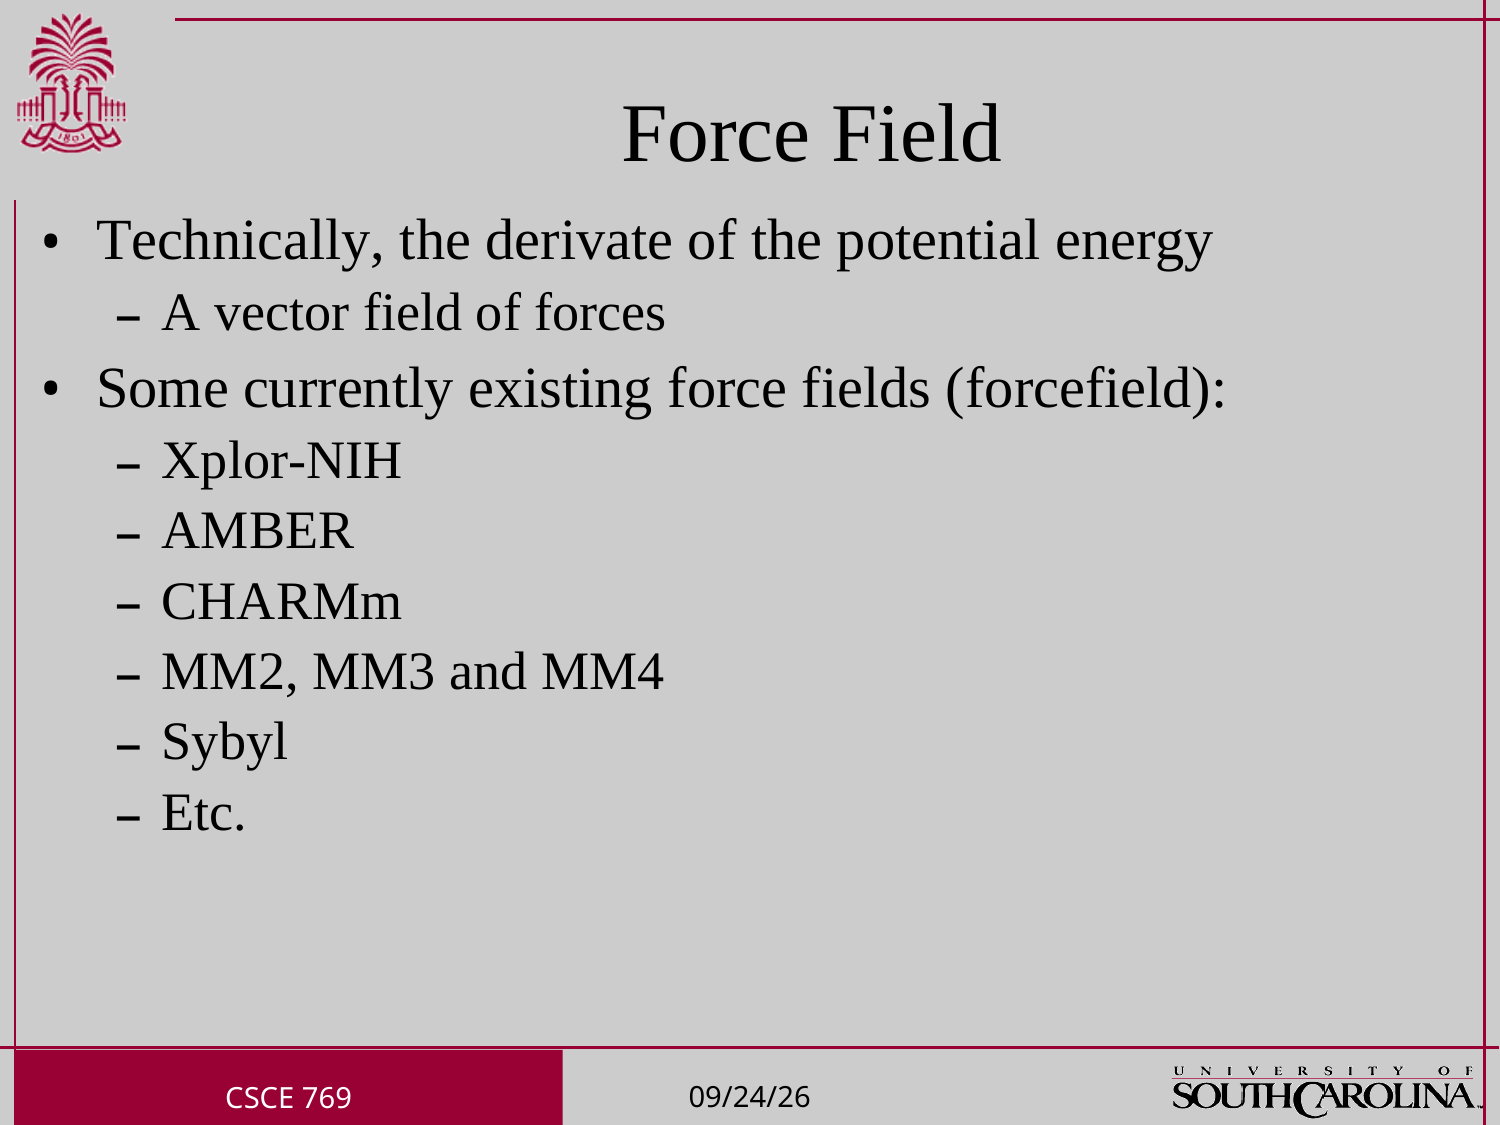

# Force Field
Technically, the derivate of the potential energy
A vector field of forces
Some currently existing force fields (forcefield):
Xplor-NIH
AMBER
CHARMm
MM2, MM3 and MM4
Sybyl
Etc.